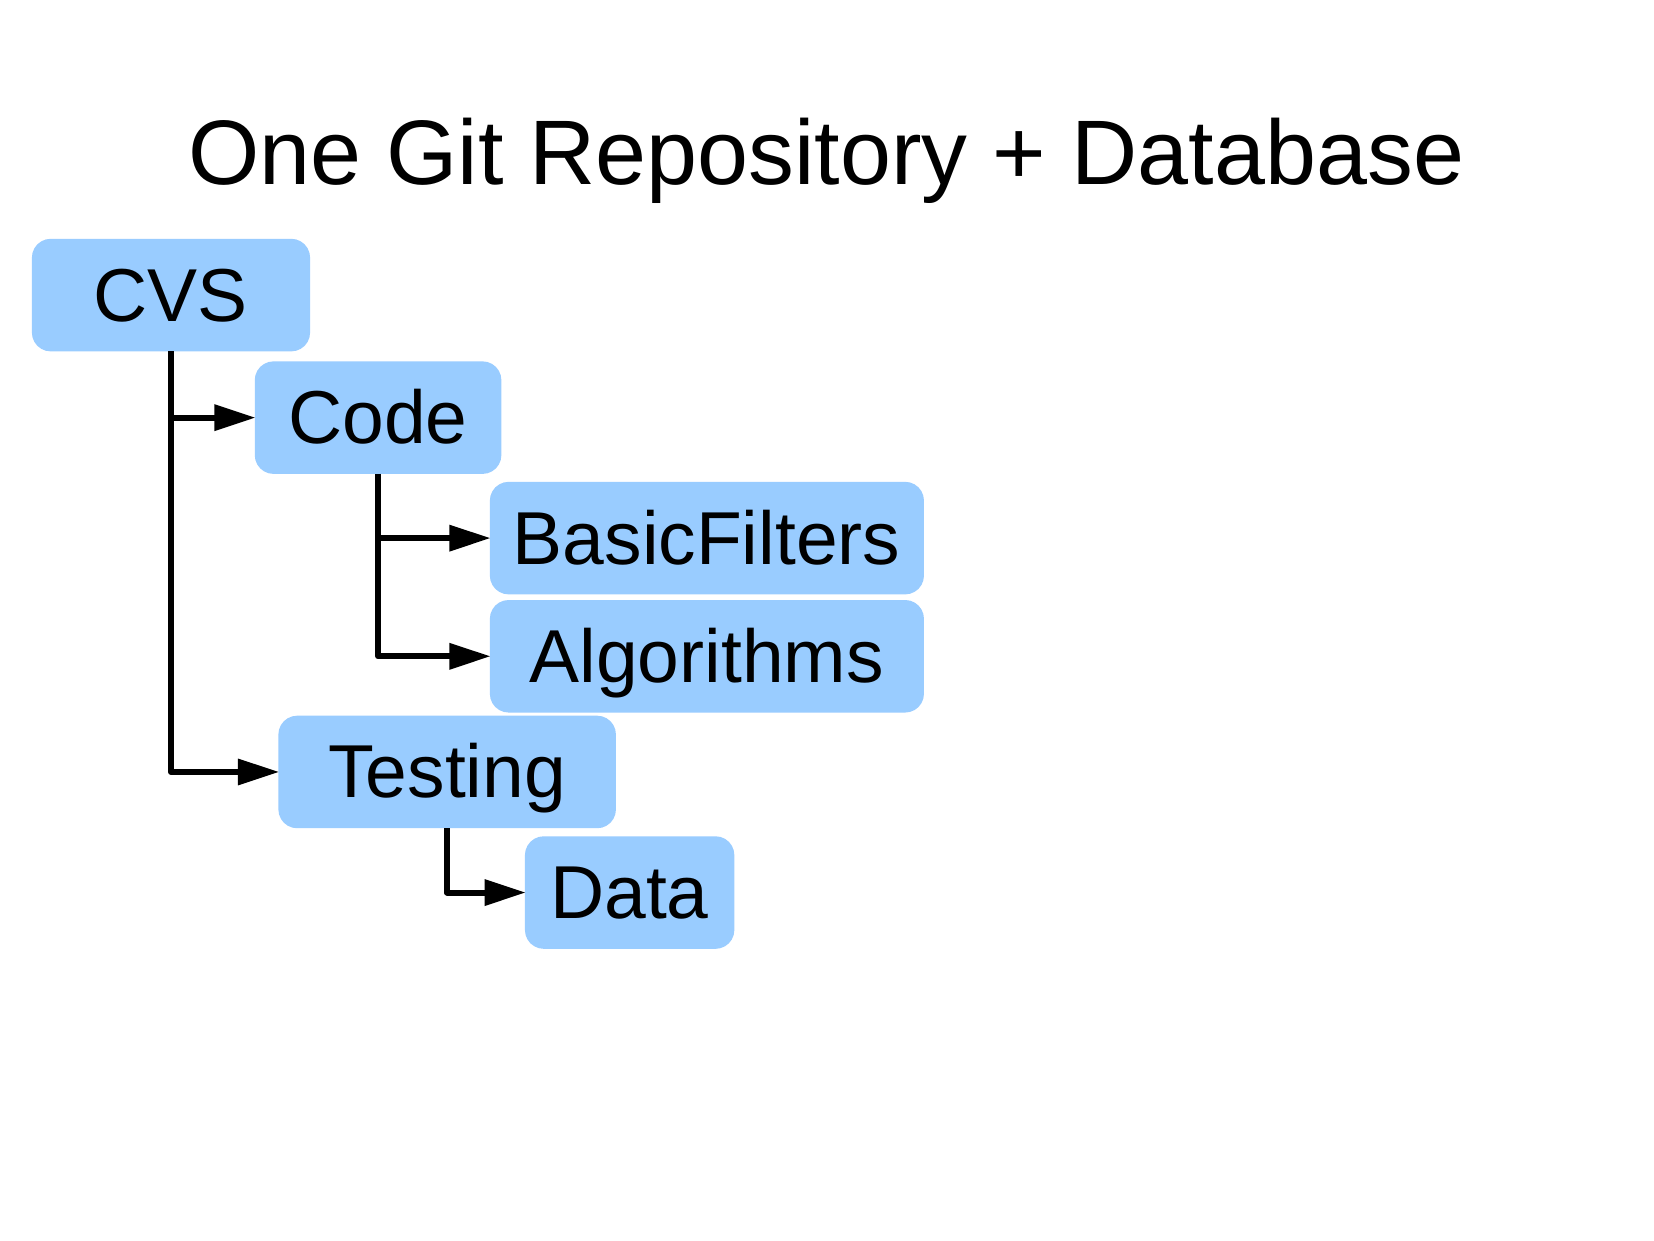

# One Git Repository + Database
CVS
Code
BasicFilters
Algorithms
Testing
Data